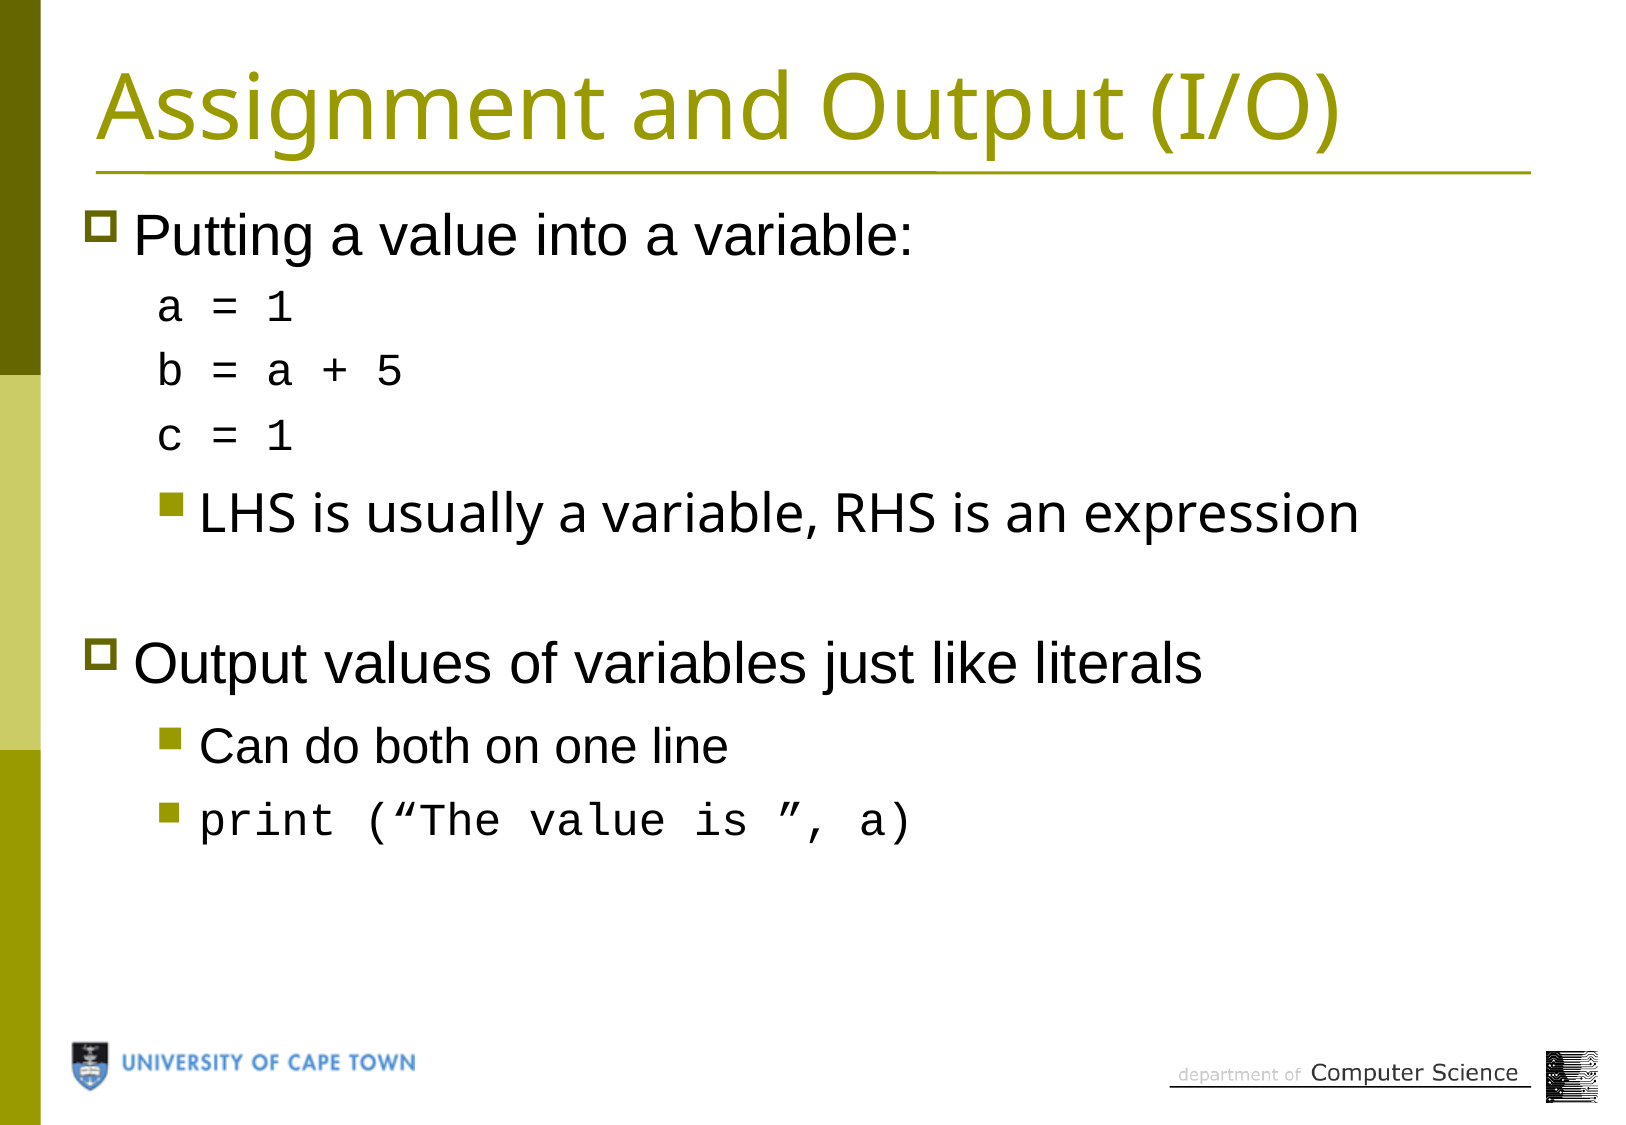

# Assignment and Output (I/O)‏
Putting a value into a variable:
a = 1
b = a + 5
c = 1
LHS is usually a variable, RHS is an expression
Output values of variables just like literals
Can do both on one line
print (“The value is ”, a)